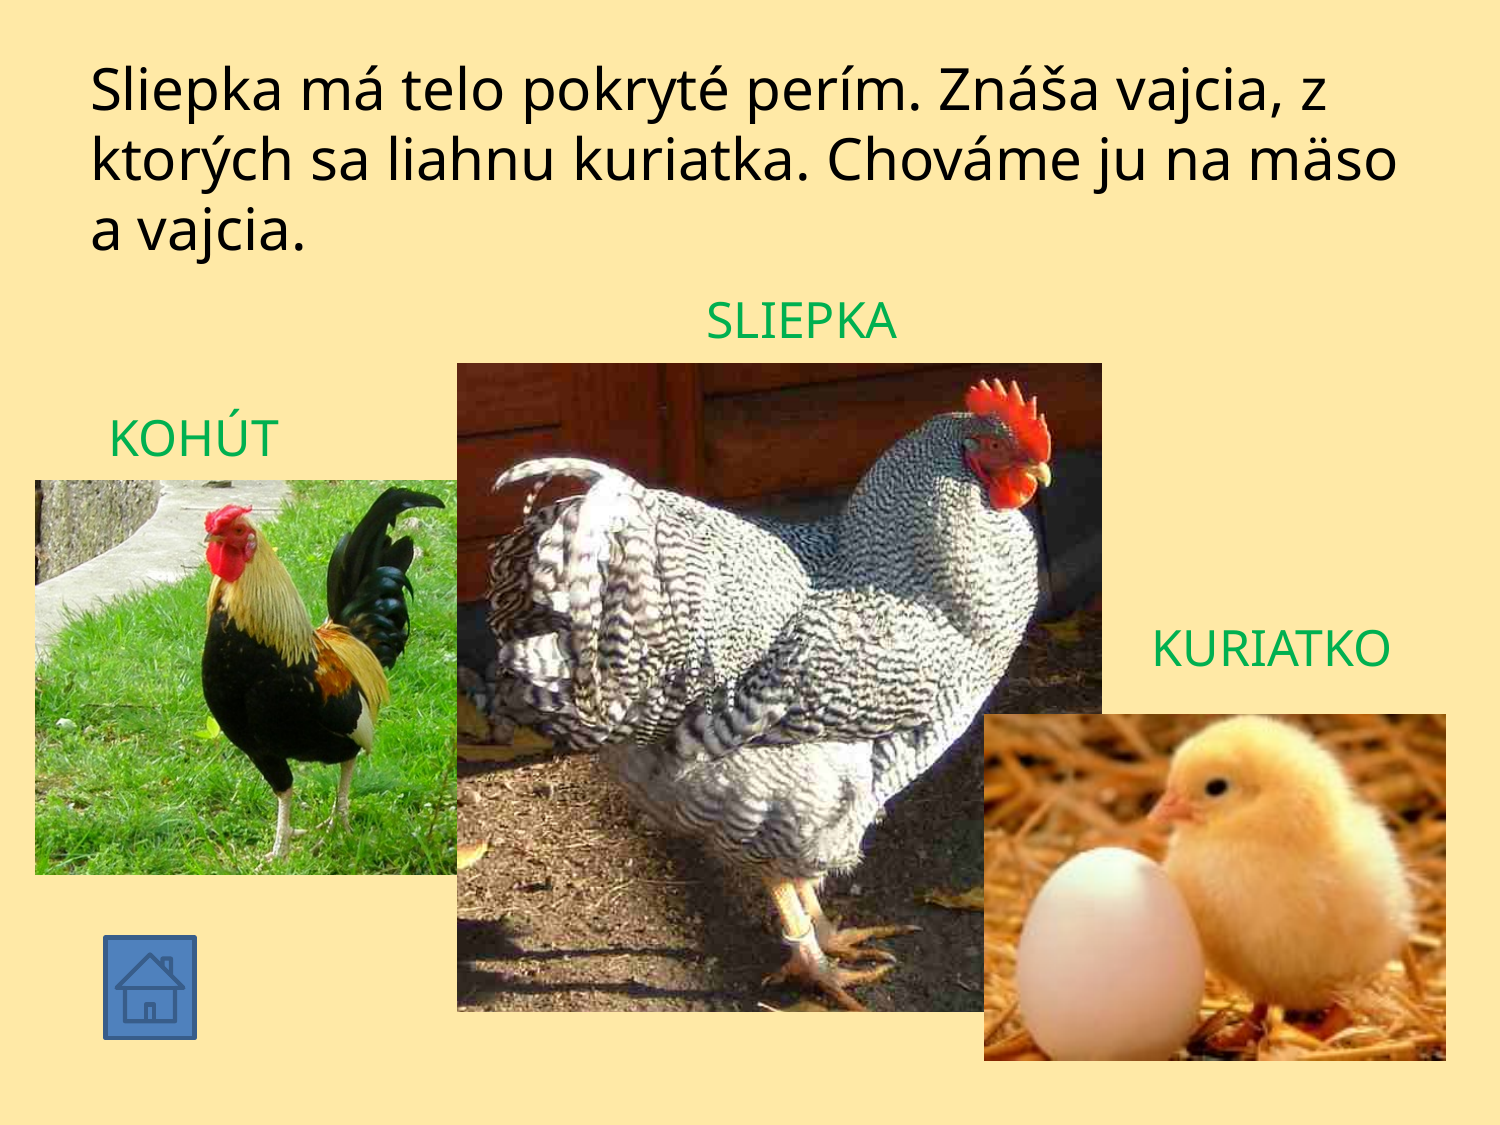

# Sliepka má telo pokryté perím. Znáša vajcia, z ktorých sa liahnu kuriatka. Chováme ju na mäso a vajcia.
SLIEPKA
KOHÚT
KURIATKO